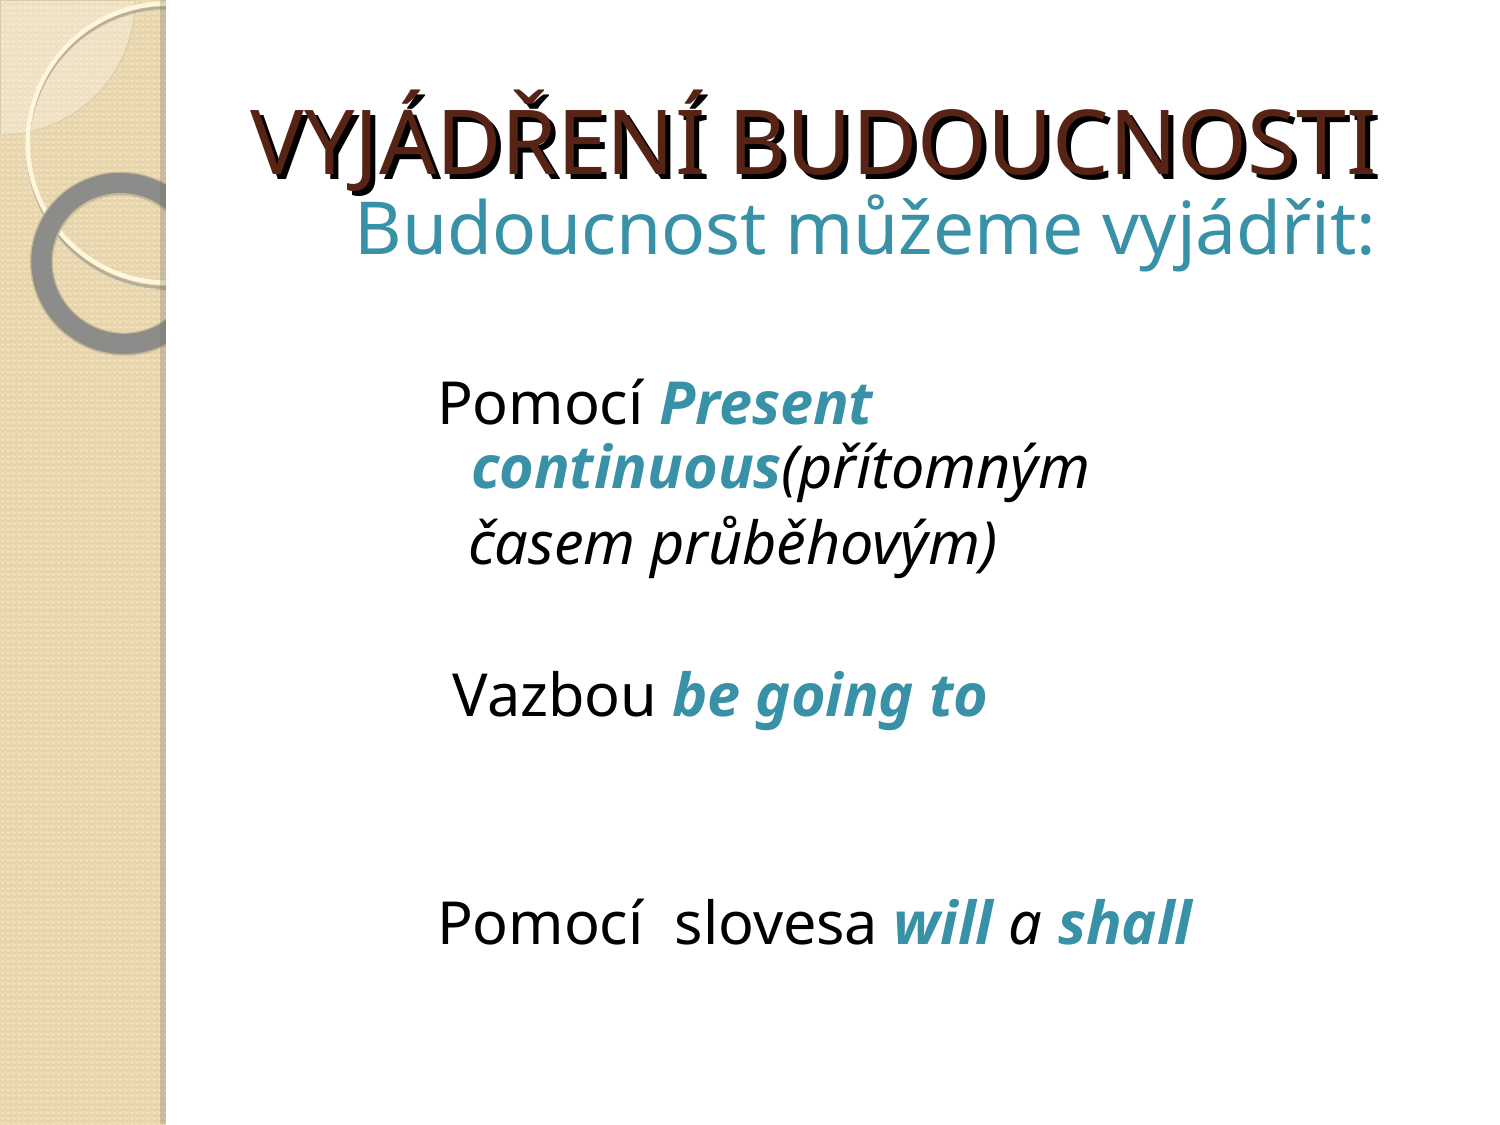

# VYJÁDŘENÍ BUDOUCNOSTI
Budoucnost můžeme vyjádřit:
 Pomocí Present continuous(přítomným
 časem průběhovým)
 Vazbou be going to
 Pomocí slovesa will a shall